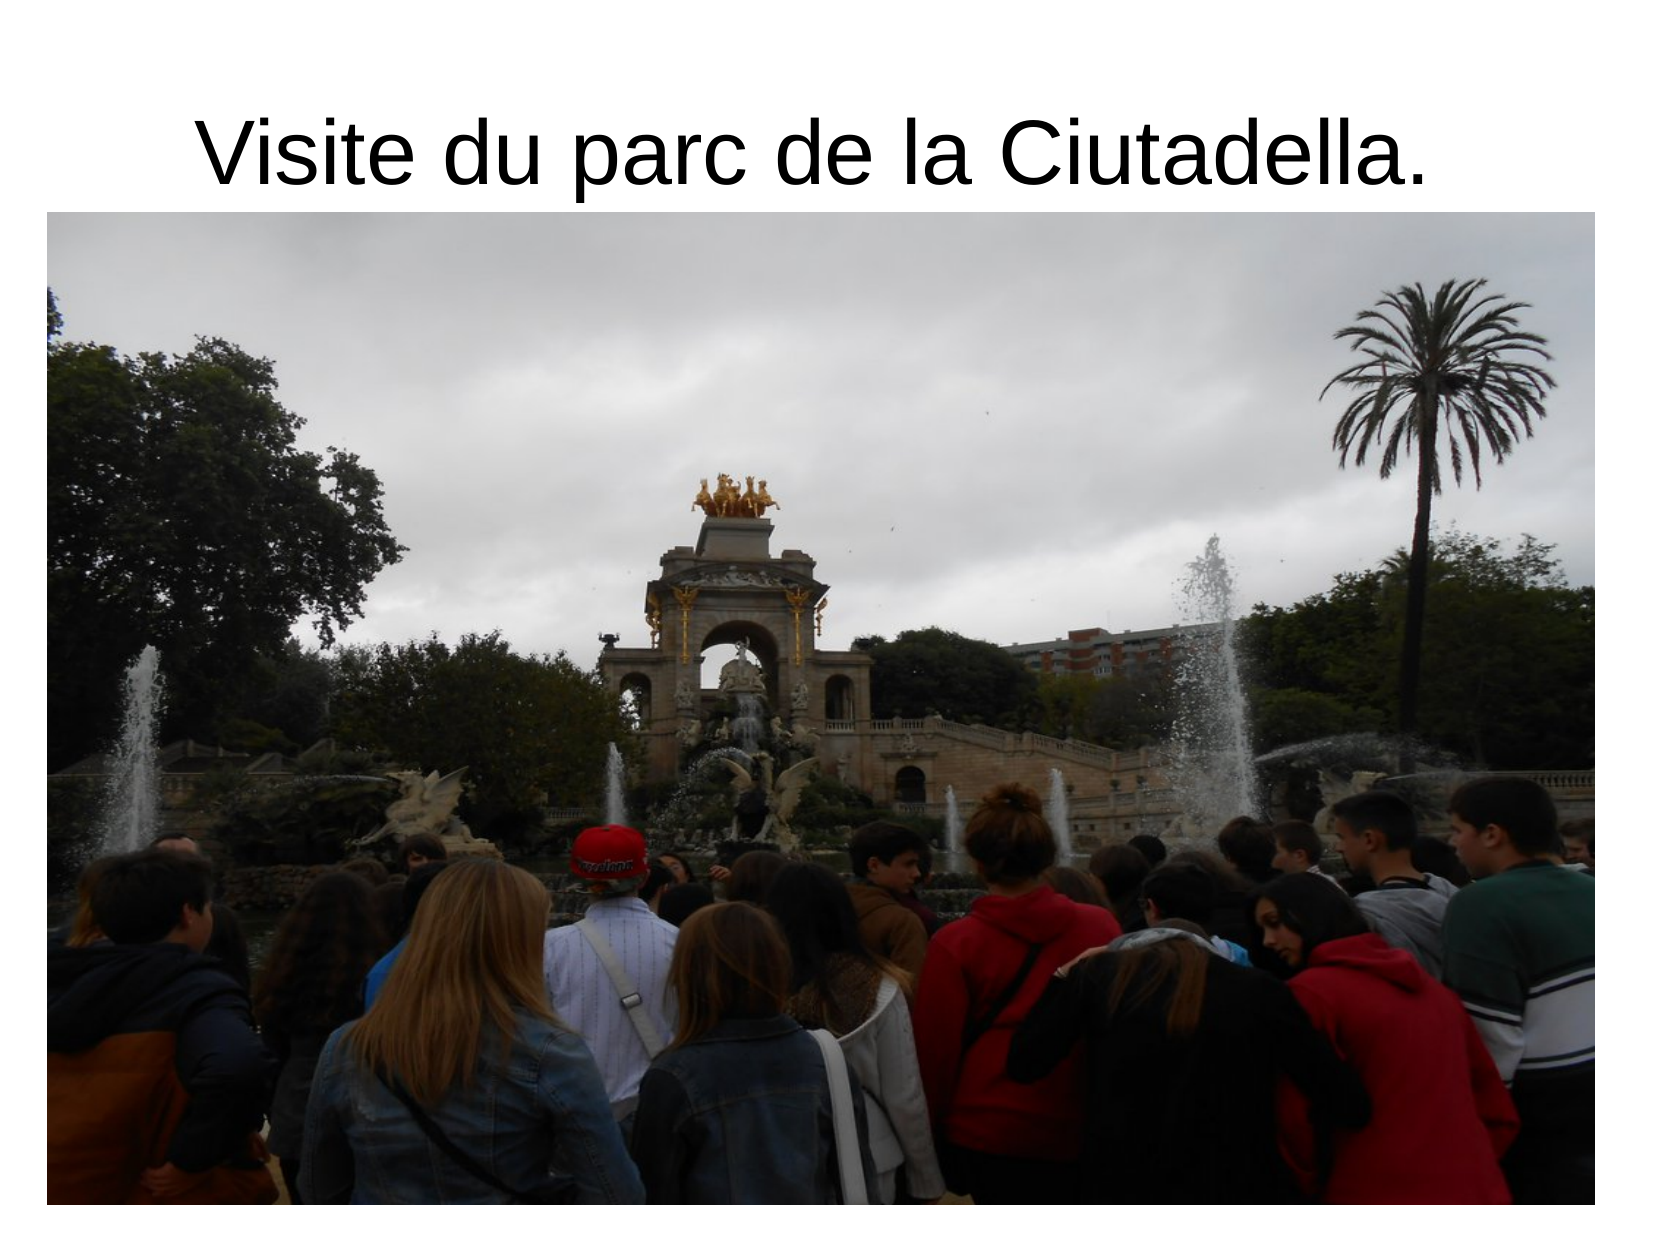

# Visite du parc de la Ciutadella.